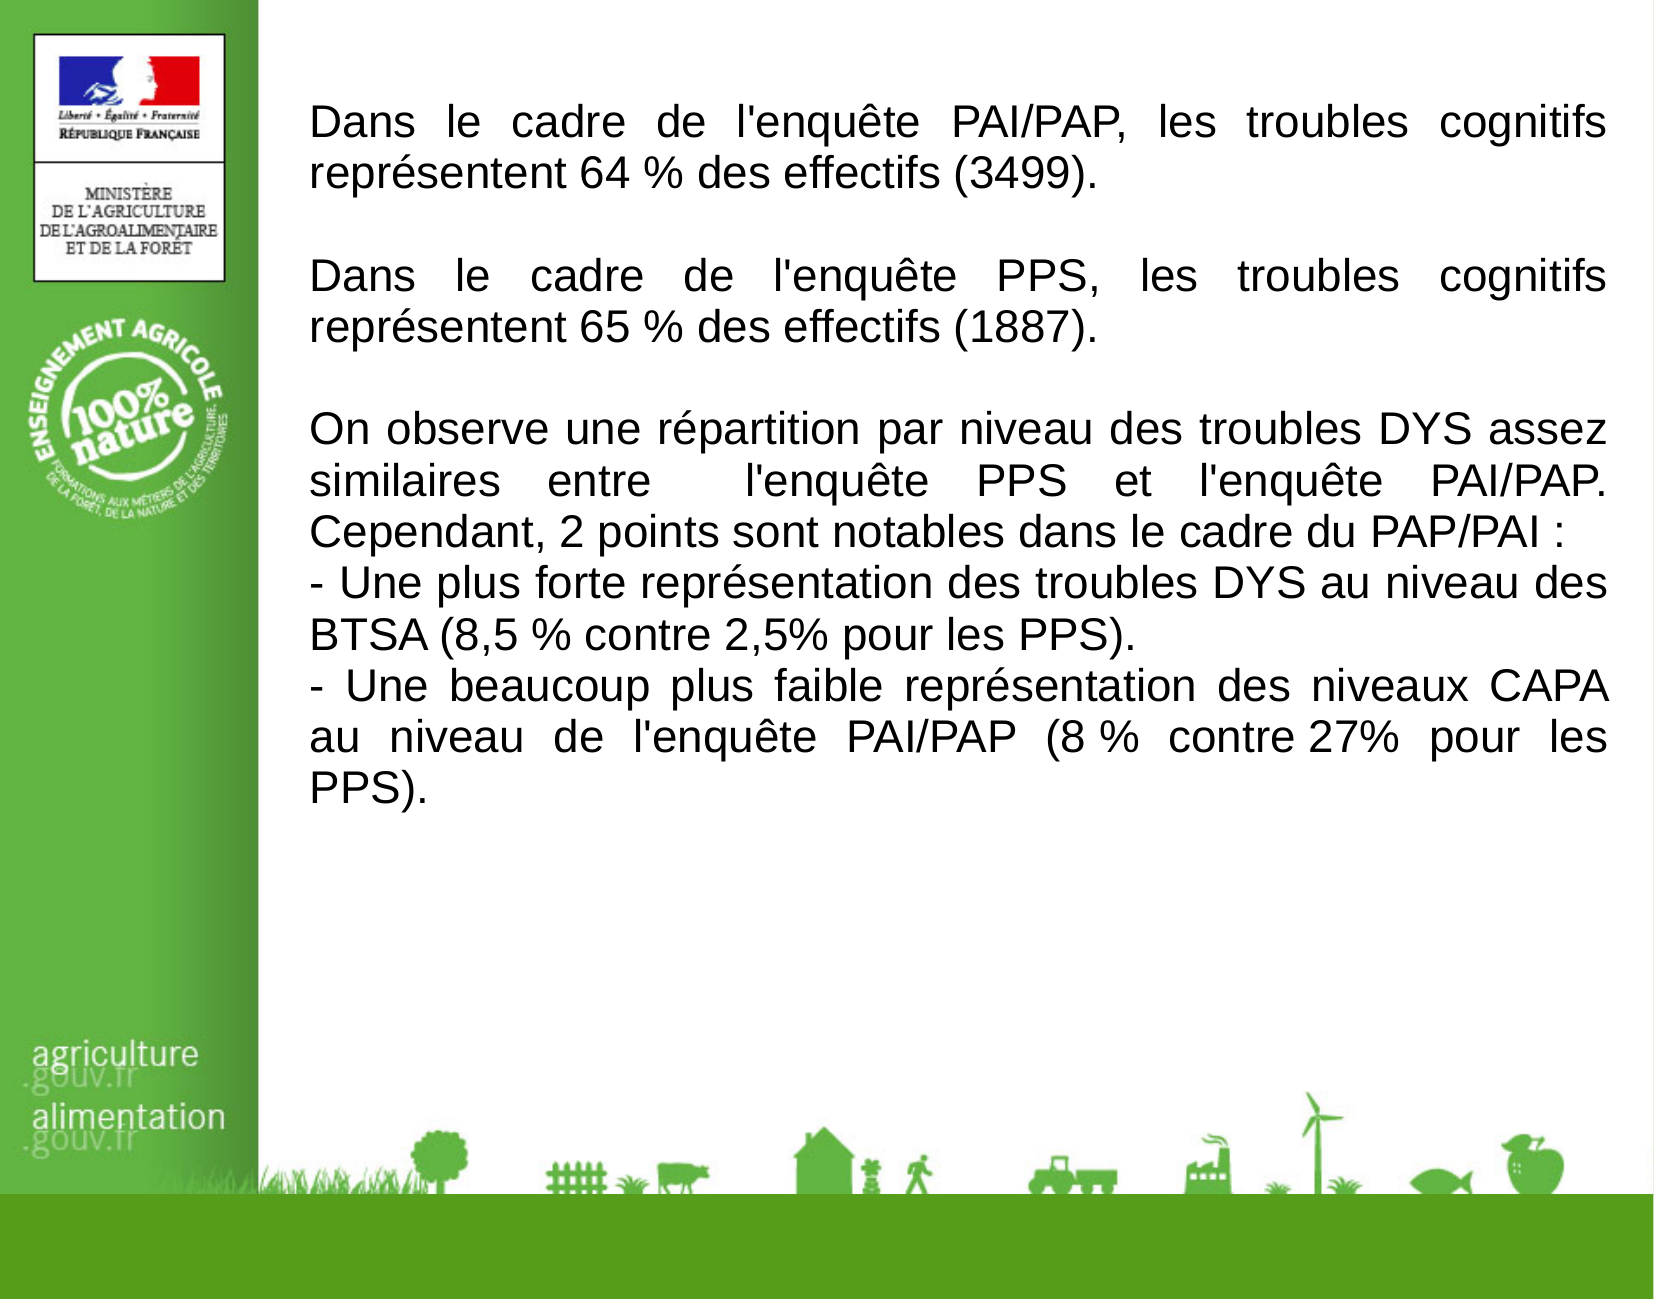

Dans le cadre de l'enquête PAI/PAP, les troubles cognitifs représentent 64 % des effectifs (3499).
Dans le cadre de l'enquête PPS, les troubles cognitifs représentent 65 % des effectifs (1887).
On observe une répartition par niveau des troubles DYS assez similaires entre l'enquête PPS et l'enquête PAI/PAP. Cependant, 2 points sont notables dans le cadre du PAP/PAI :
- Une plus forte représentation des troubles DYS au niveau des BTSA (8,5 % contre 2,5% pour les PPS).
- Une beaucoup plus faible représentation des niveaux CAPA au niveau de l'enquête PAI/PAP (8 % contre 27% pour les PPS).